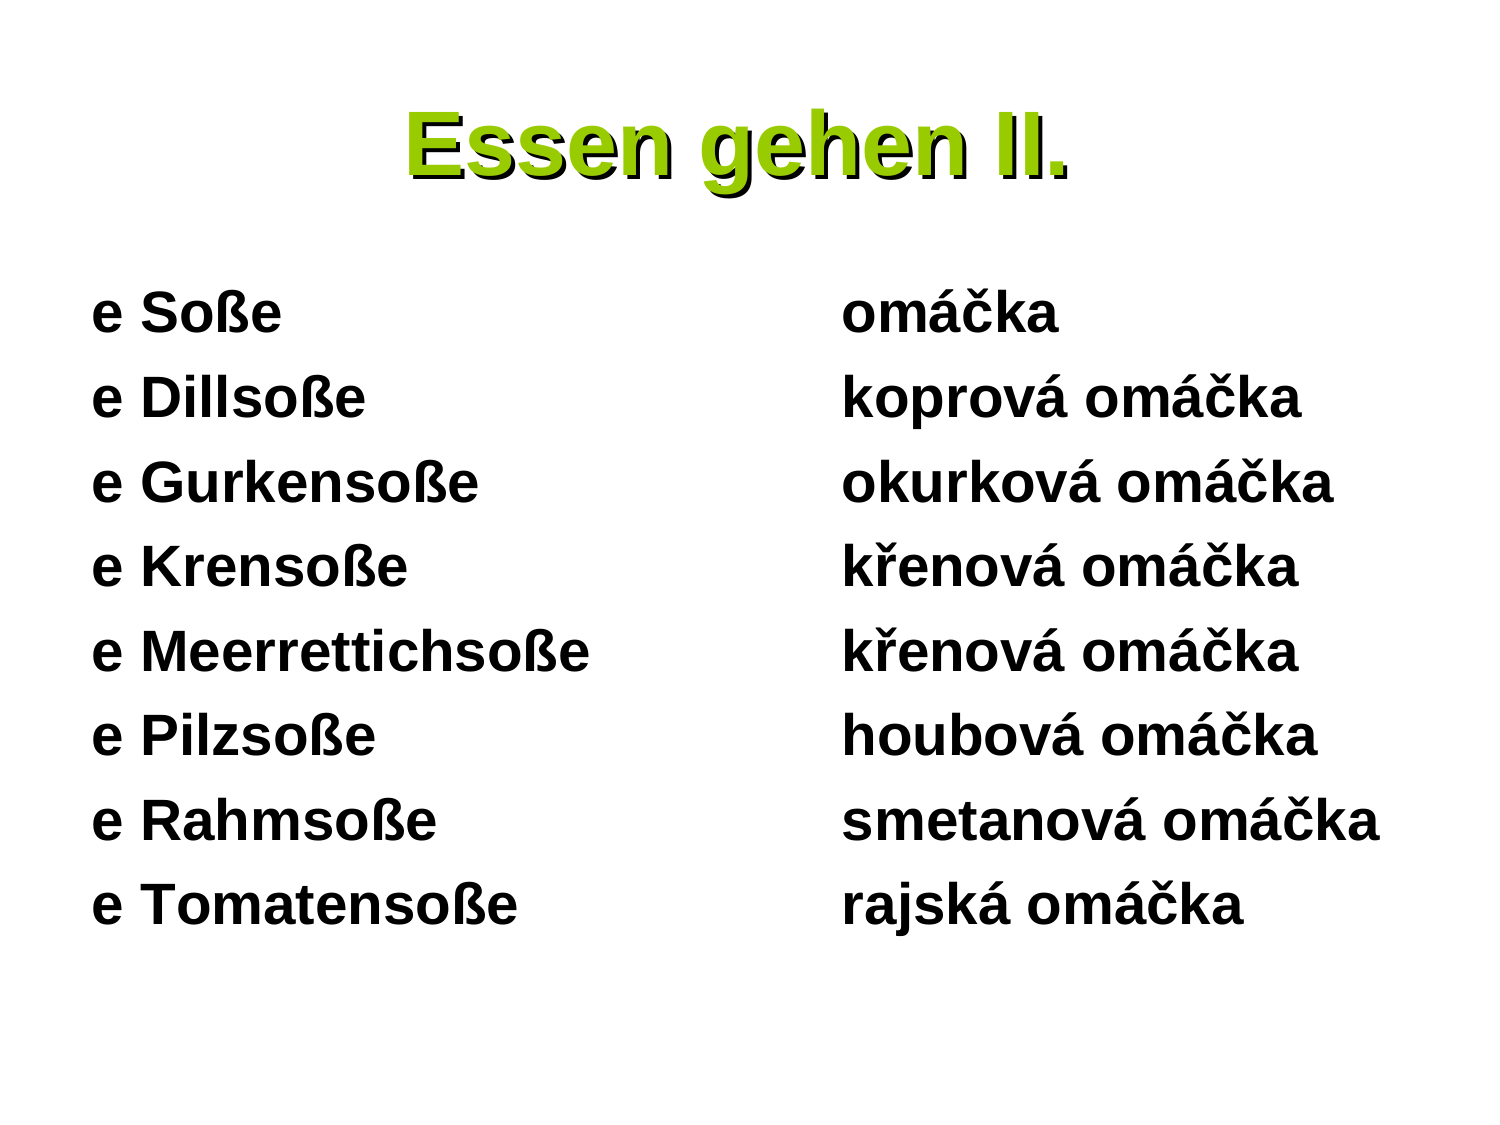

# Essen gehen II.
e Soße				omáčka
e Dillsoße 				koprová omáčka
e Gurkensoße 			okurková omáčka
e Krensoße 			křenová omáčka
e Meerrettichsoße 		křenová omáčka
e Pilzsoße 			houbová omáčka
e Rahmsoße 			smetanová omáčka
e Tomatensoße 			rajská omáčka